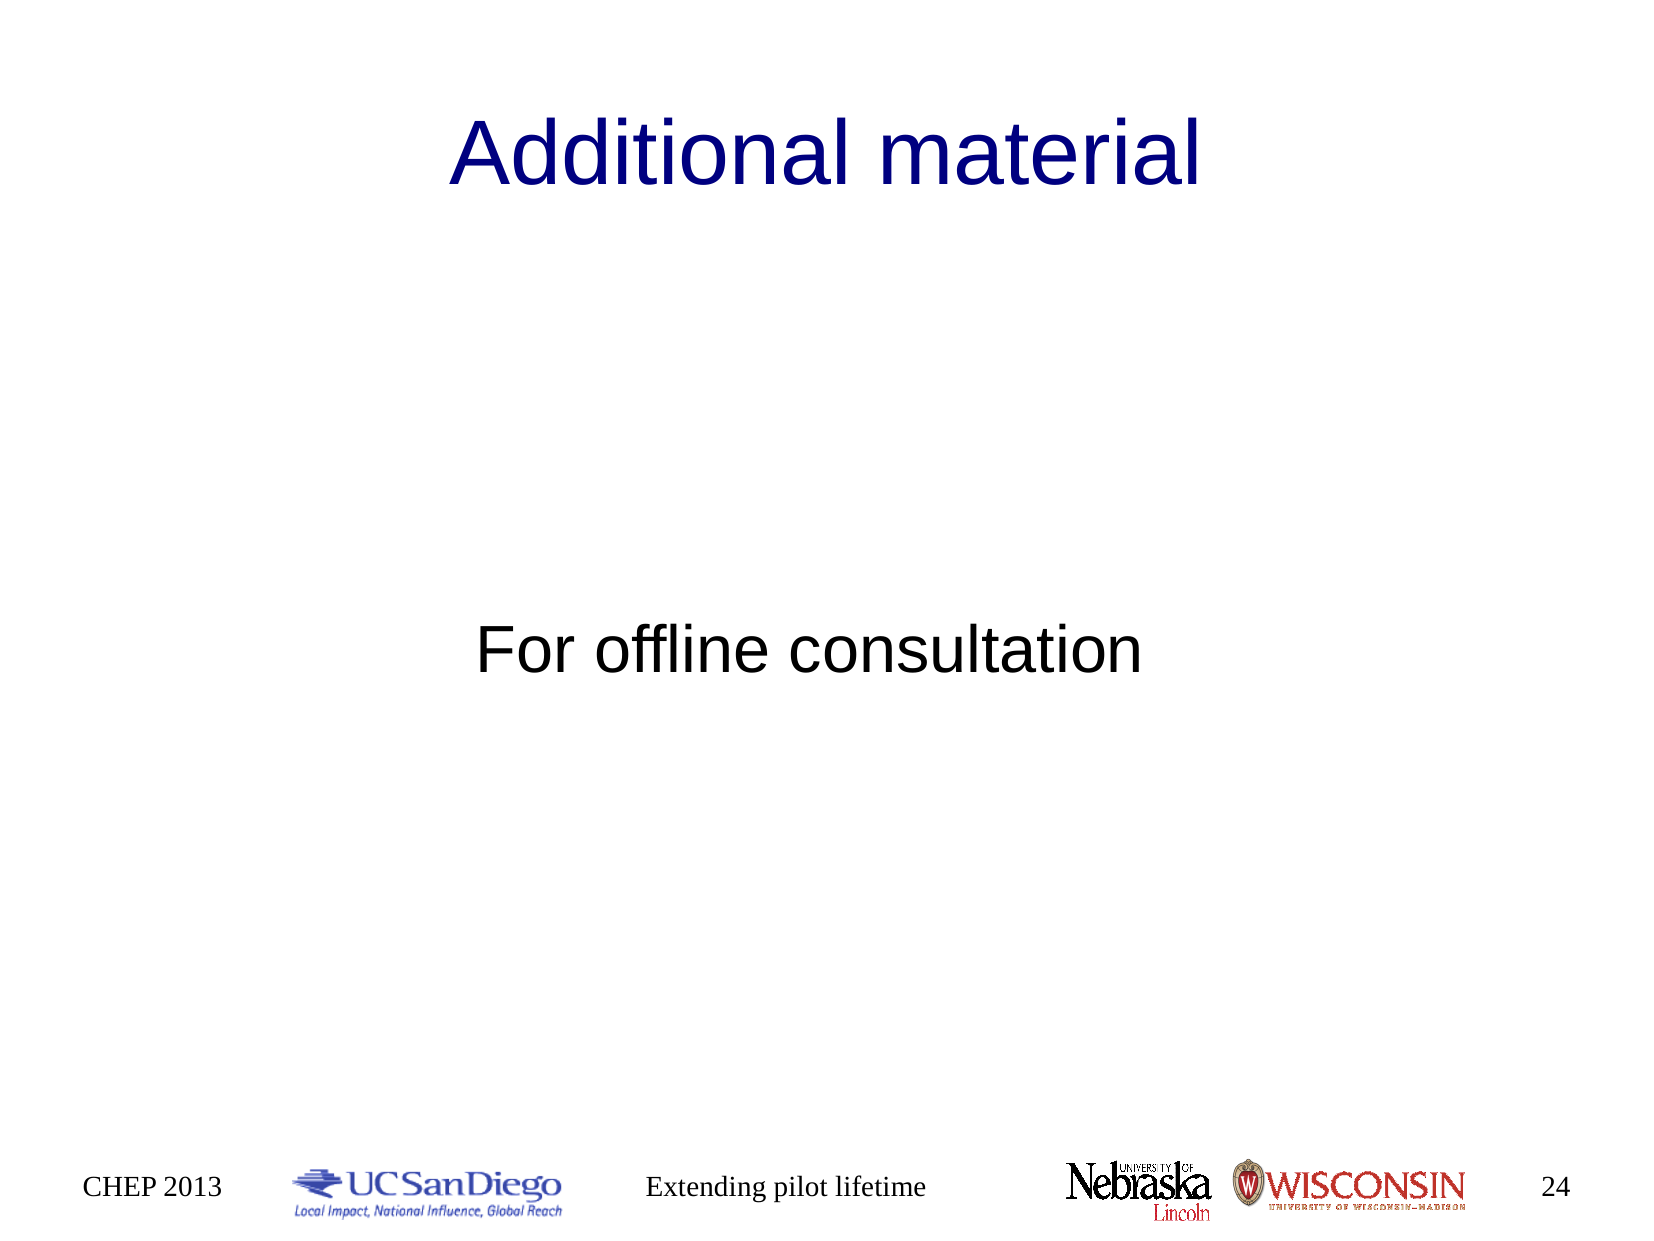

# Additional material
For offline consultation
CHEP 2013
Extending pilot lifetime
24